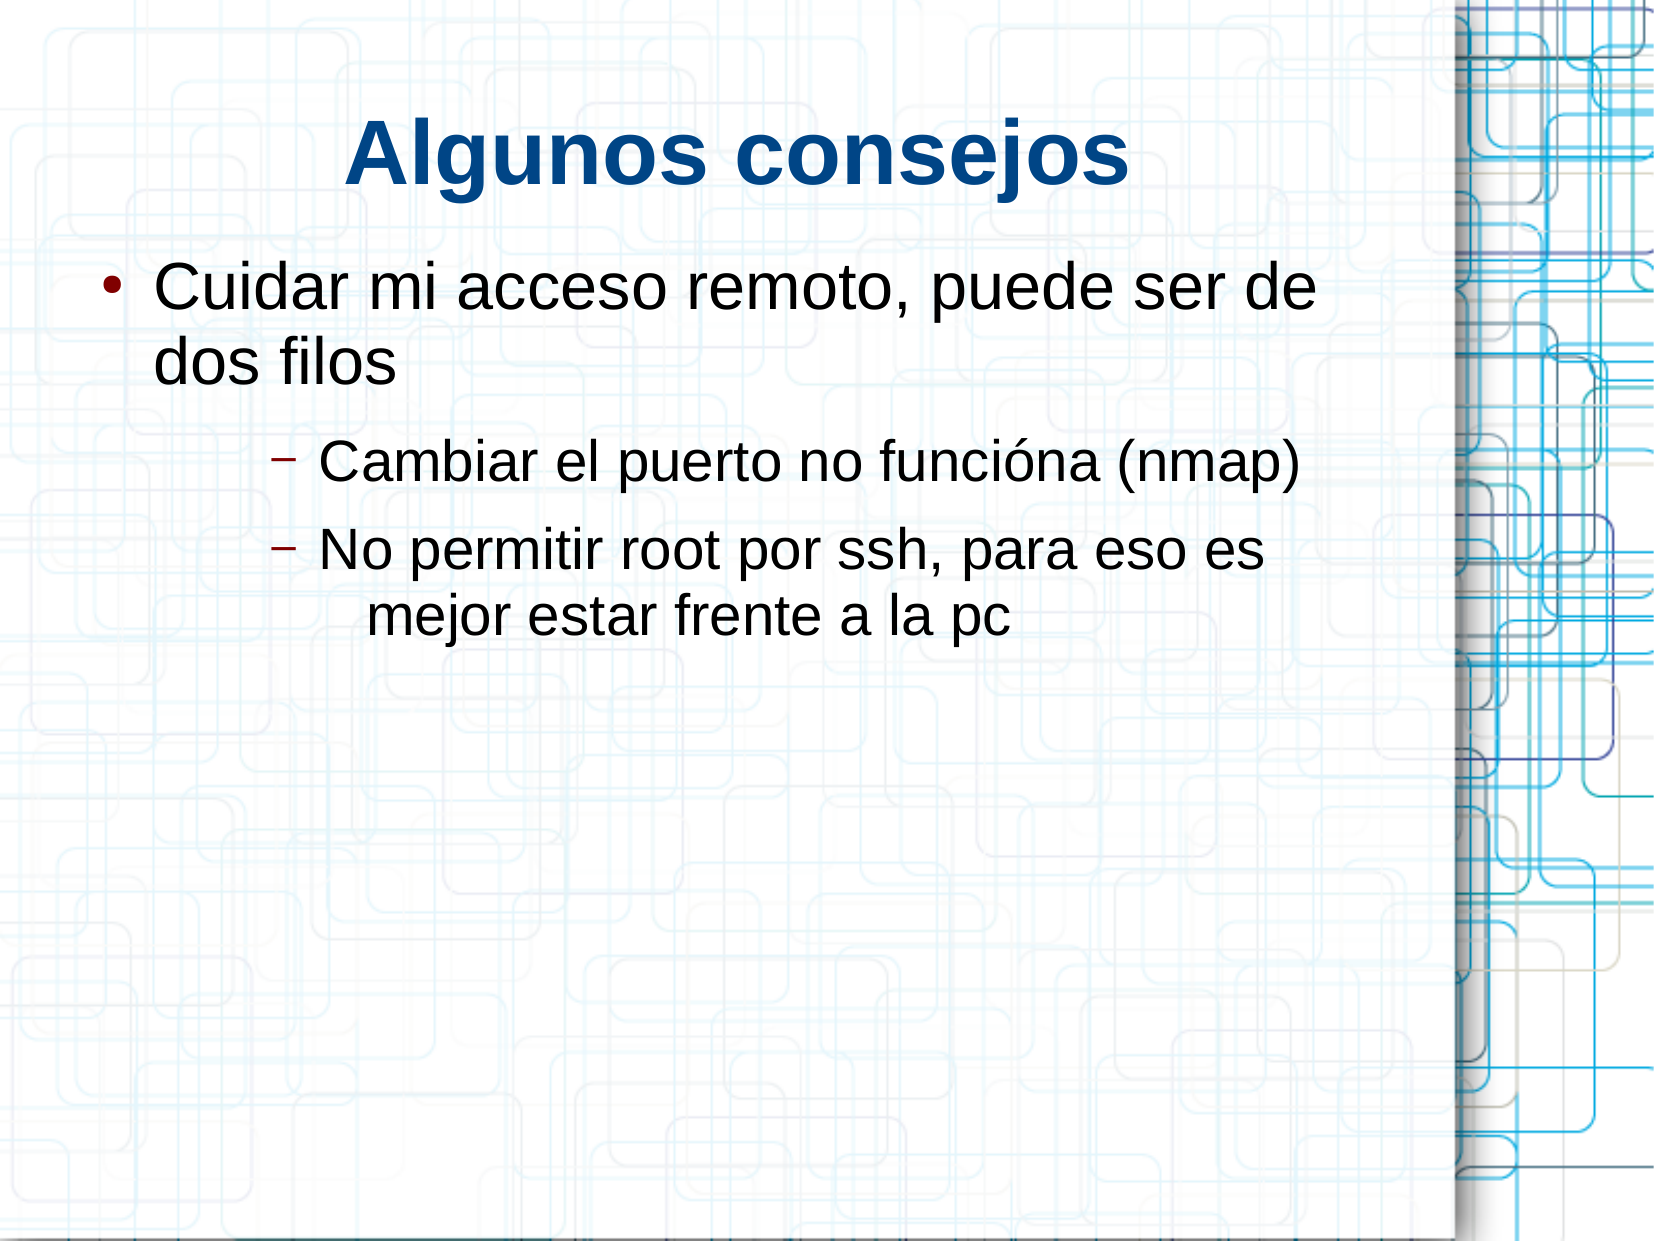

# Algunos consejos
Cuidar mi acceso remoto, puede ser de dos filos
Cambiar el puerto no funcióna (nmap)
No permitir root por ssh, para eso es mejor estar frente a la pc